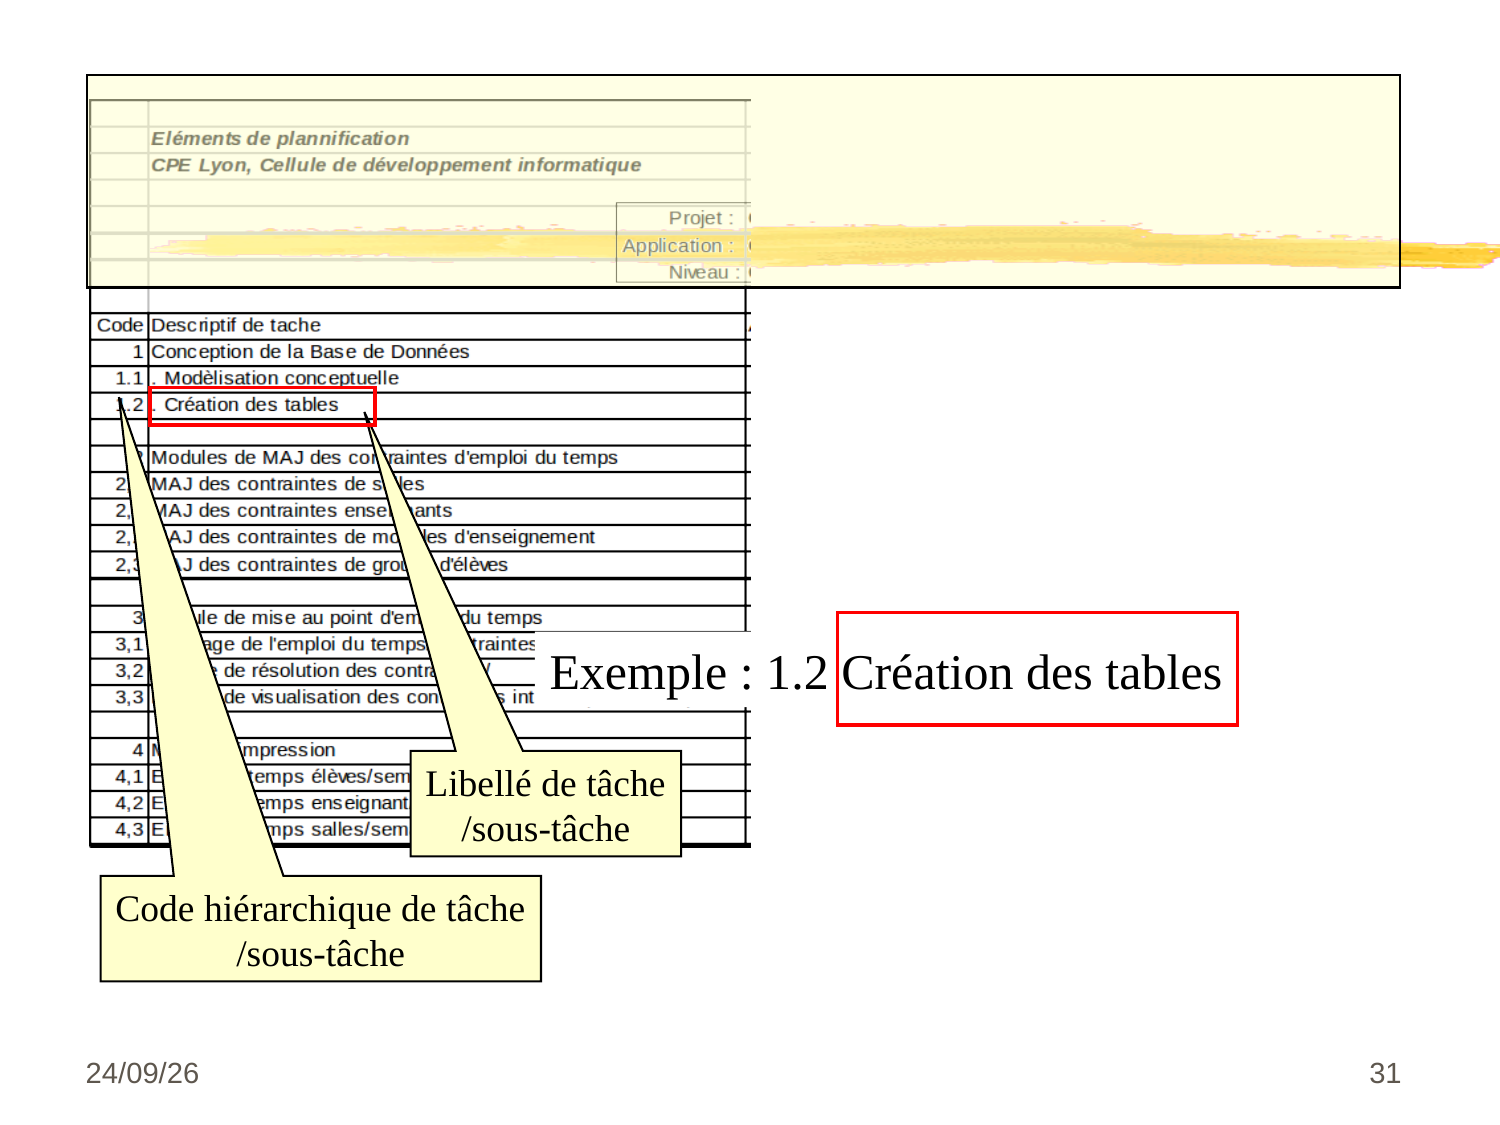

Exemple : 1.2 Création des tables
Libellé de tâche
/sous-tâche
Code hiérarchique de tâche
/sous-tâche